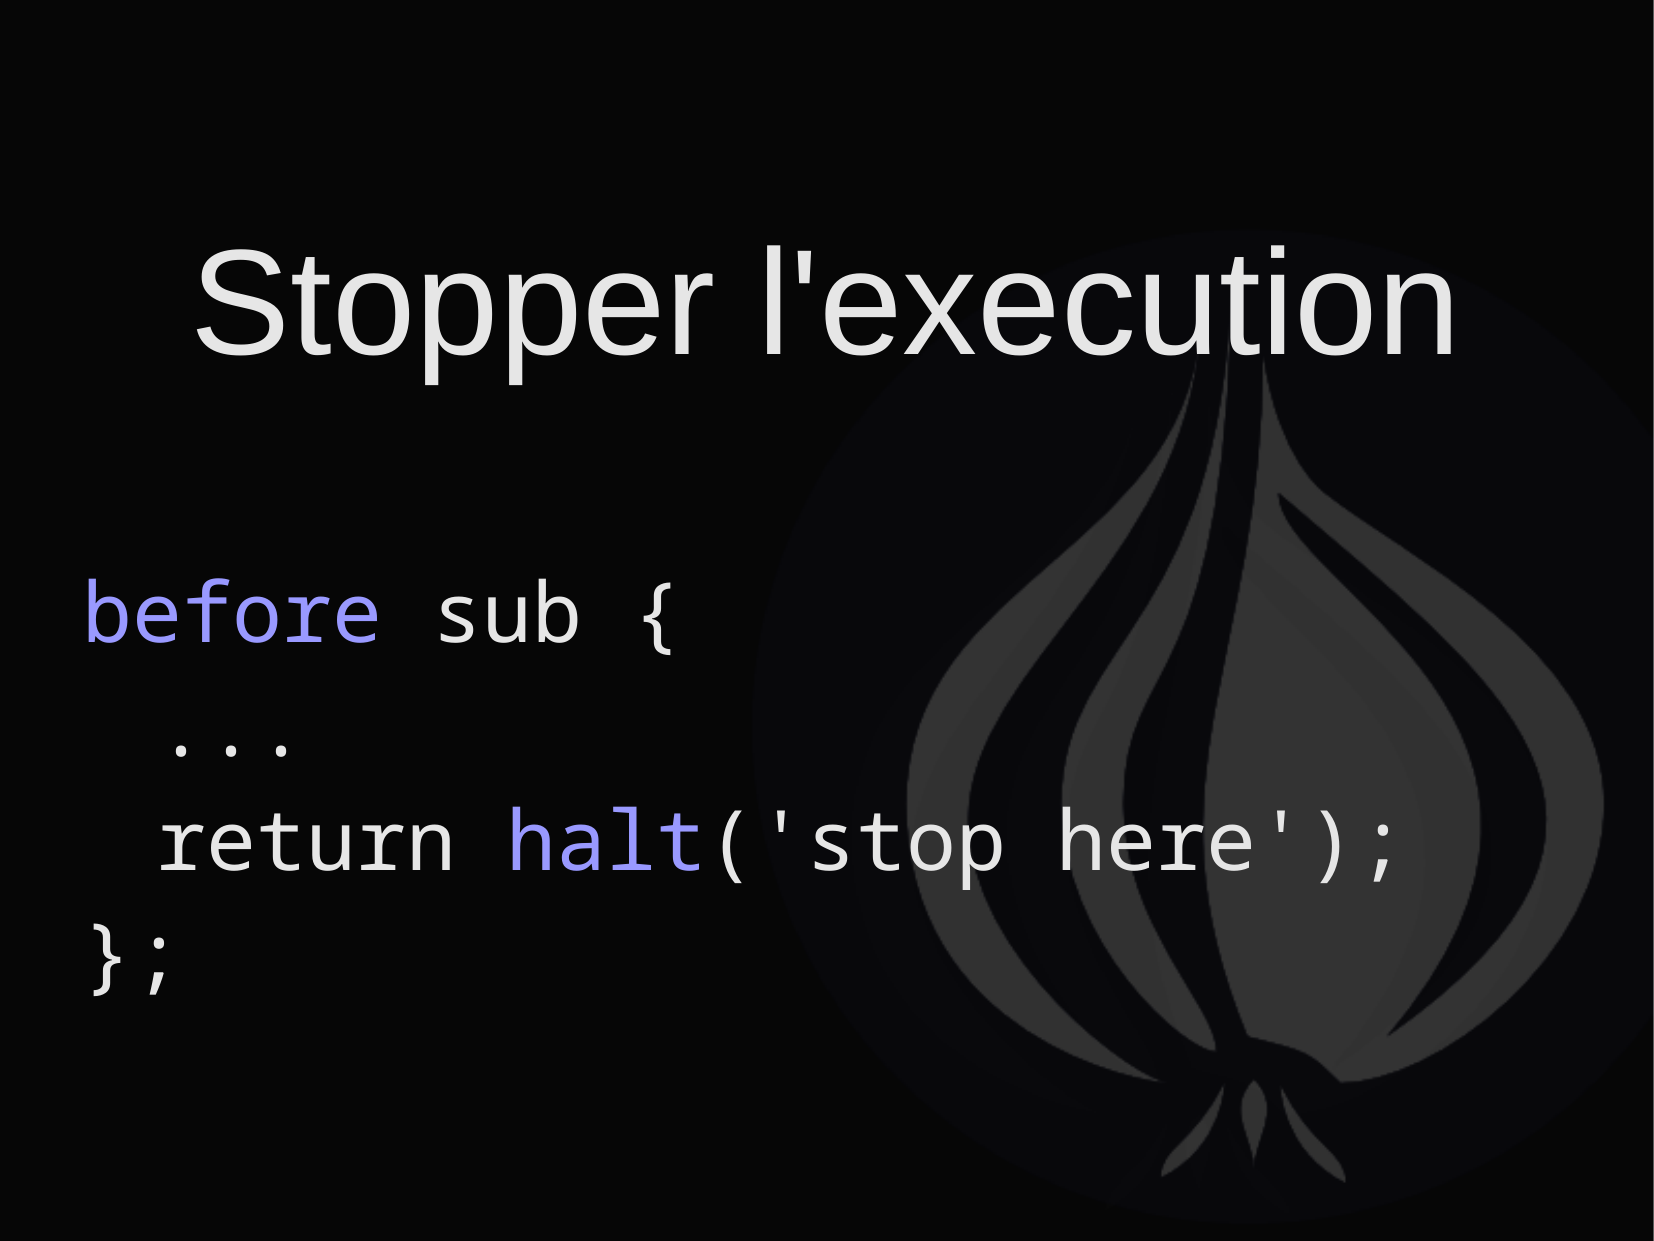

# Stopper l'execution
before sub {
	...
	return halt('stop here');
};